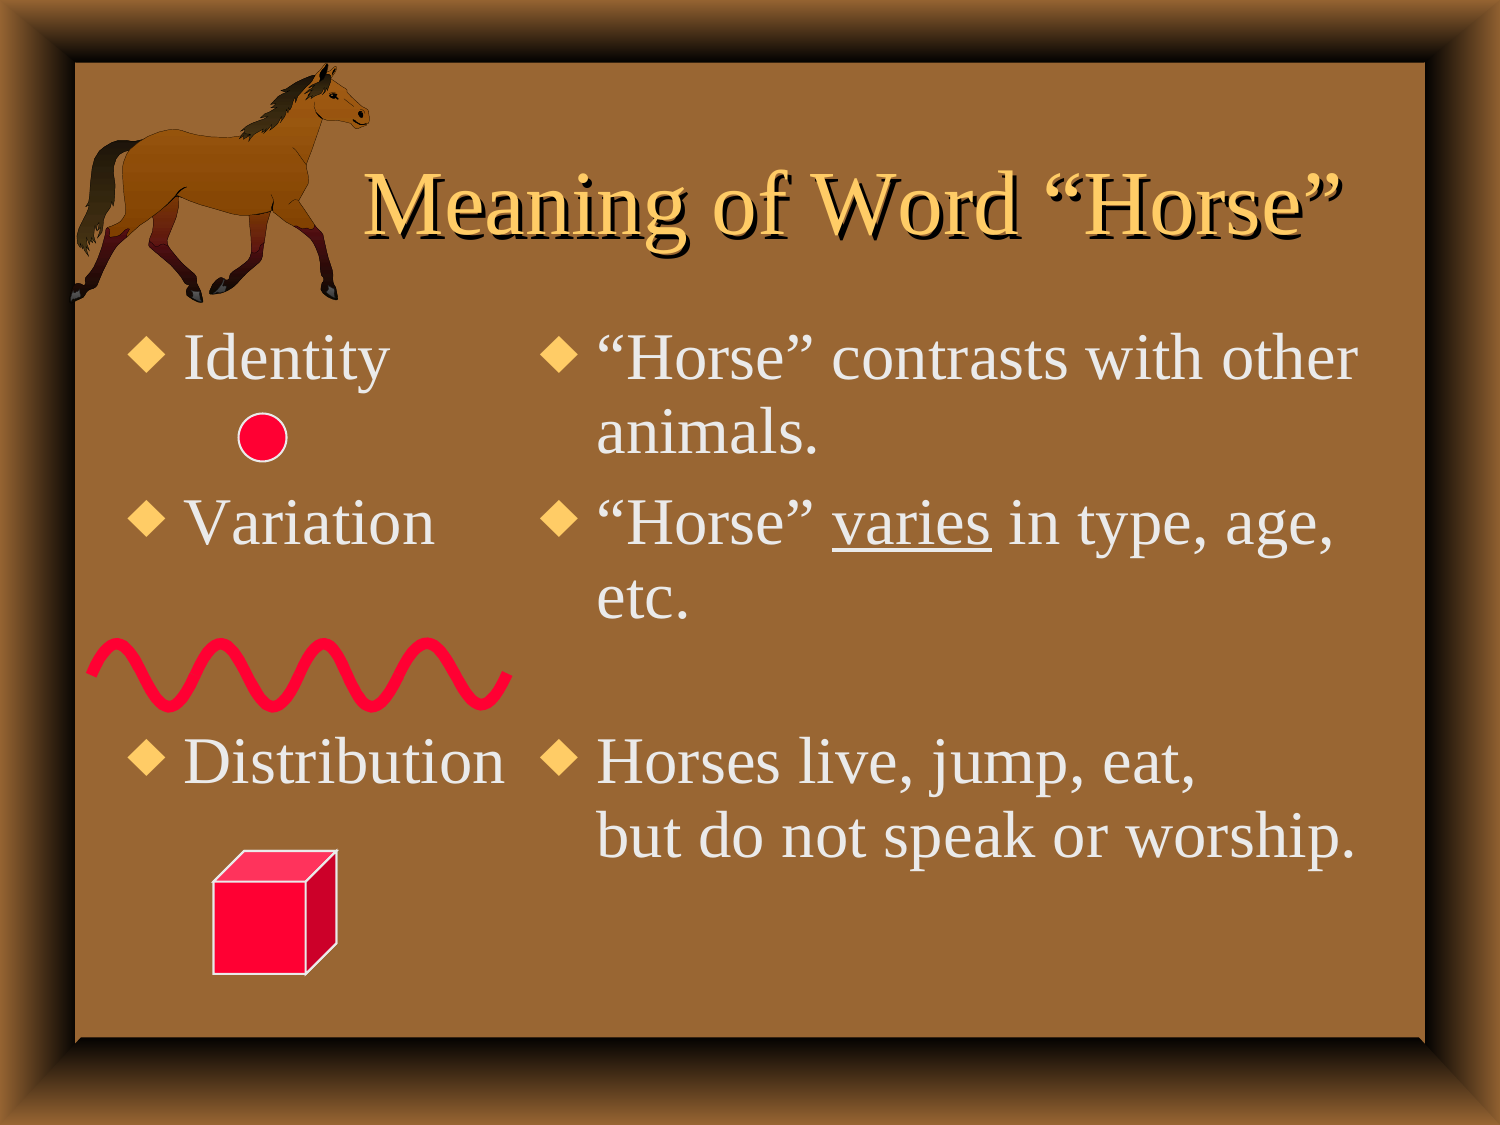

# Meaning of Word “Horse”
Identity
Variation
Distribution
“Horse” contrasts with other animals.
“Horse” varies in type, age, etc.
Horses live, jump, eat,
but do not speak or worship.